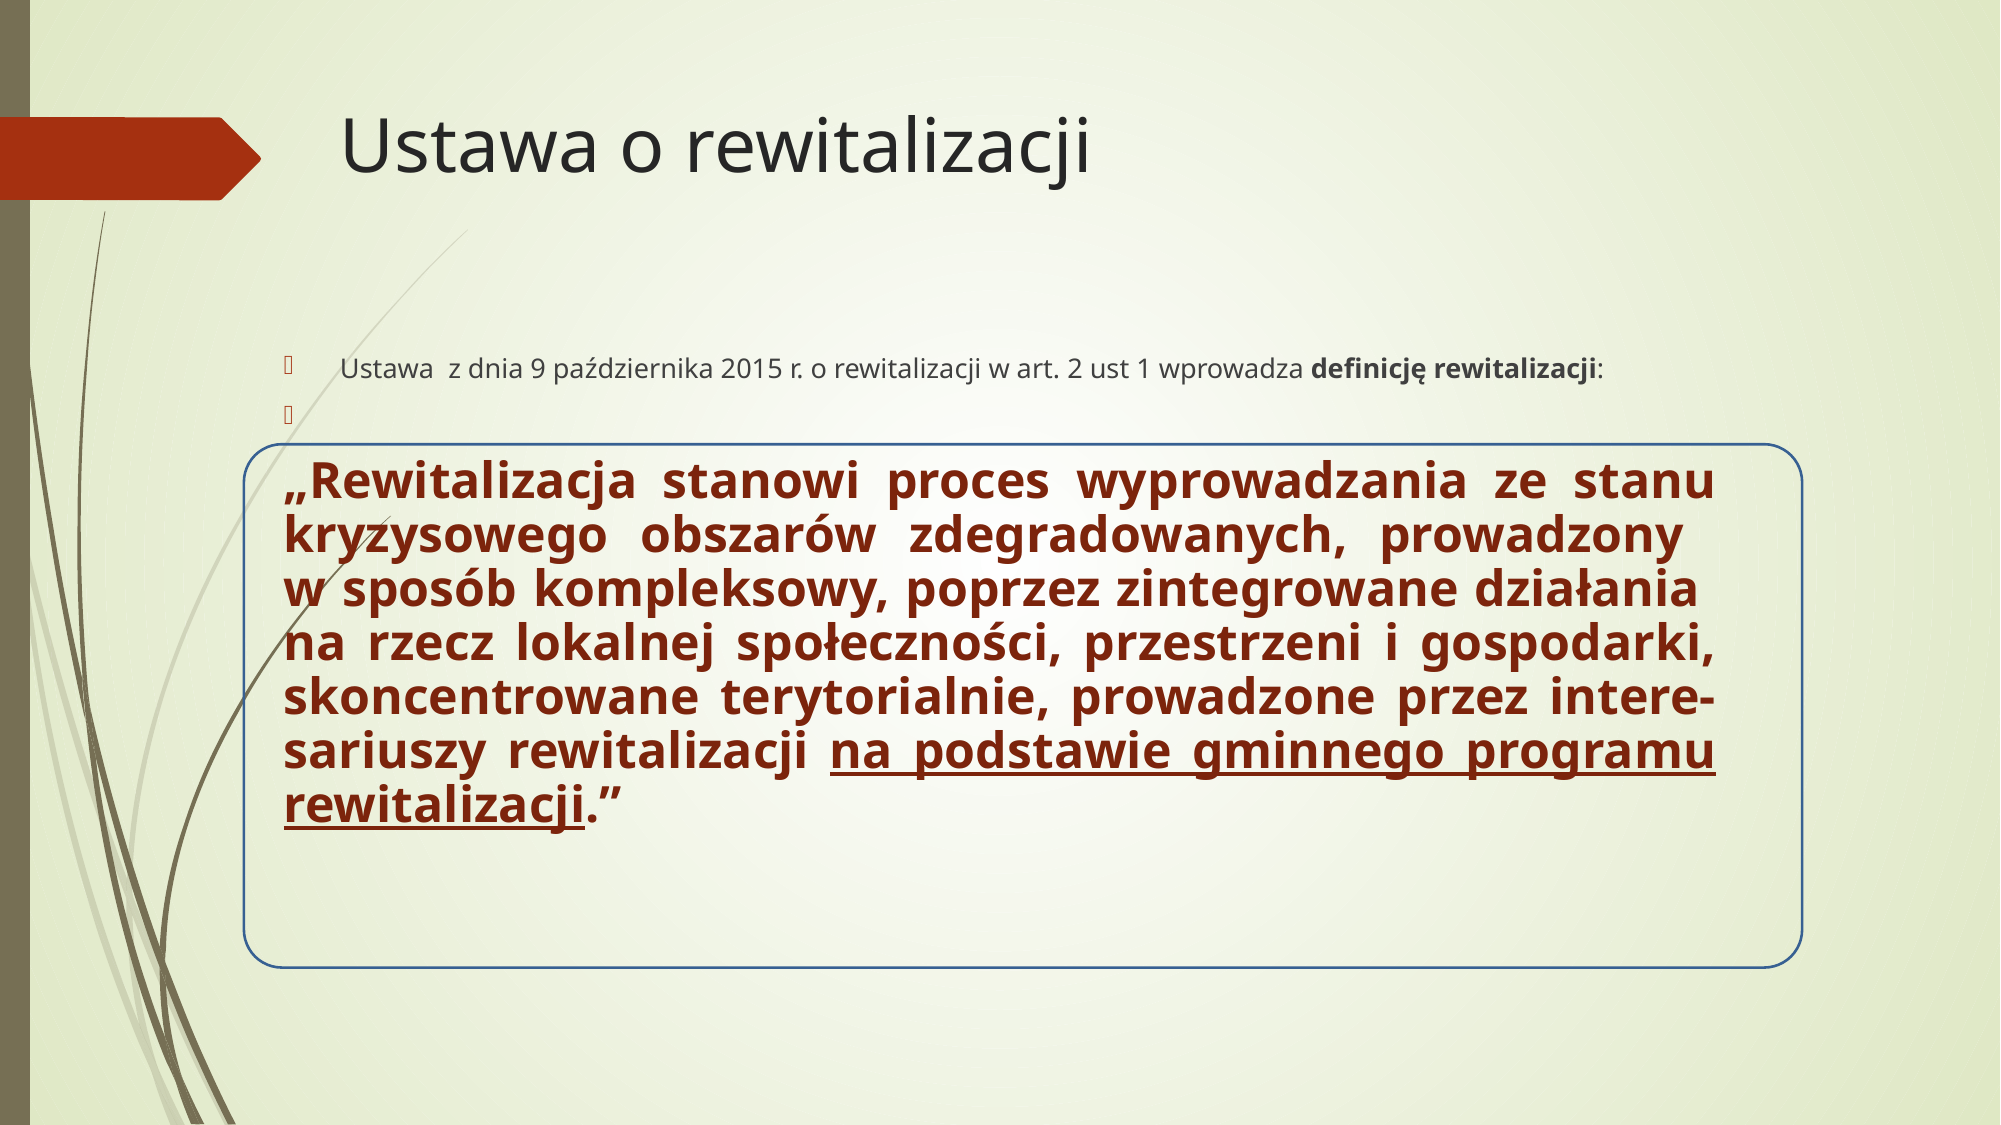

# Ustawa o rewitalizacji
Ustawa z dnia 9 października 2015 r. o rewitalizacji w art. 2 ust 1 wprowadza definicję rewitalizacji:
„Rewitalizacja stanowi proces wyprowadzania ze stanu kryzysowego obszarów zdegradowanych, prowadzony
w sposób kompleksowy, poprzez zintegrowane działania
na rzecz lokalnej społeczności, przestrzeni i gospodarki, skoncentrowane terytorialnie, prowadzone przez intere-sariuszy rewitalizacji na podstawie gminnego programu rewitalizacji.”